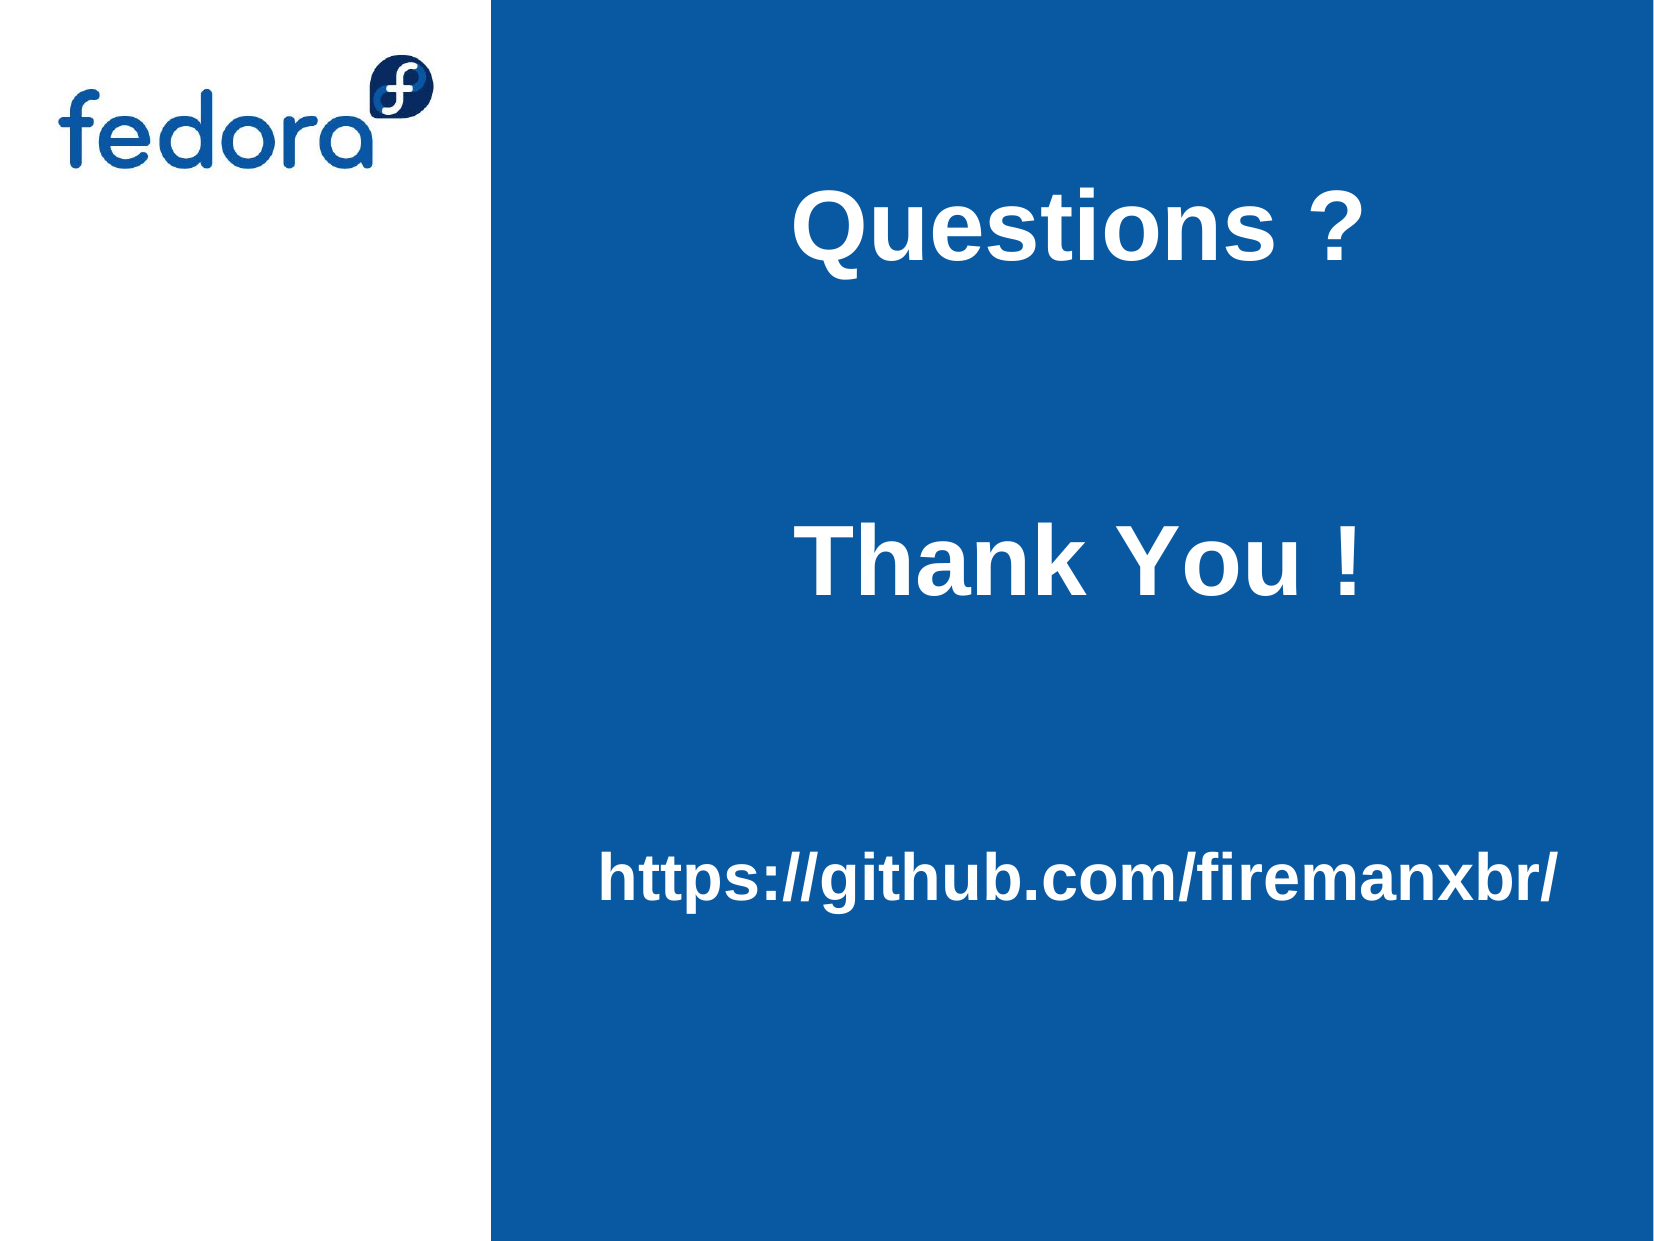

# Questions ? Thank You ! https://github.com/firemanxbr/